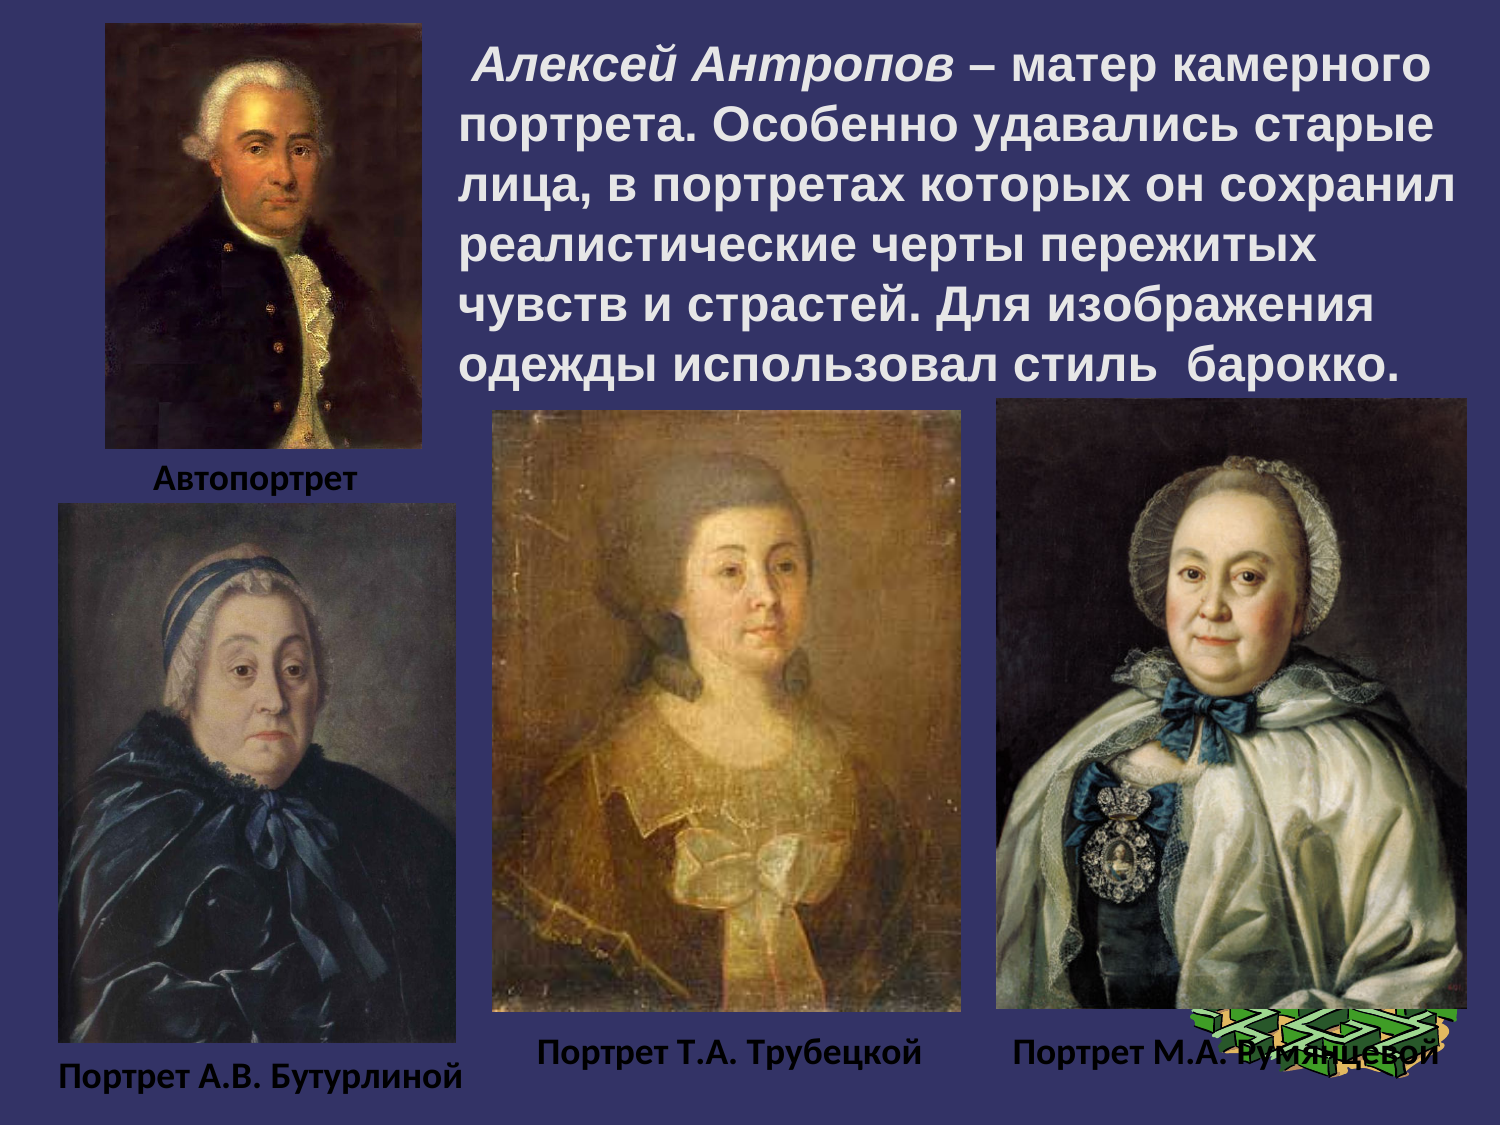

# Алексей Антропов – матер камерного портрета. Особенно удавались старые лица, в портретах которых он сохранил реалистические черты пережитых чувств и страстей. Для изображения одежды использовал стиль барокко.
Автопортрет
Портрет Т.А. Трубецкой
Портрет М.А. Румянцевой
Портрет А.В. Бутурлиной